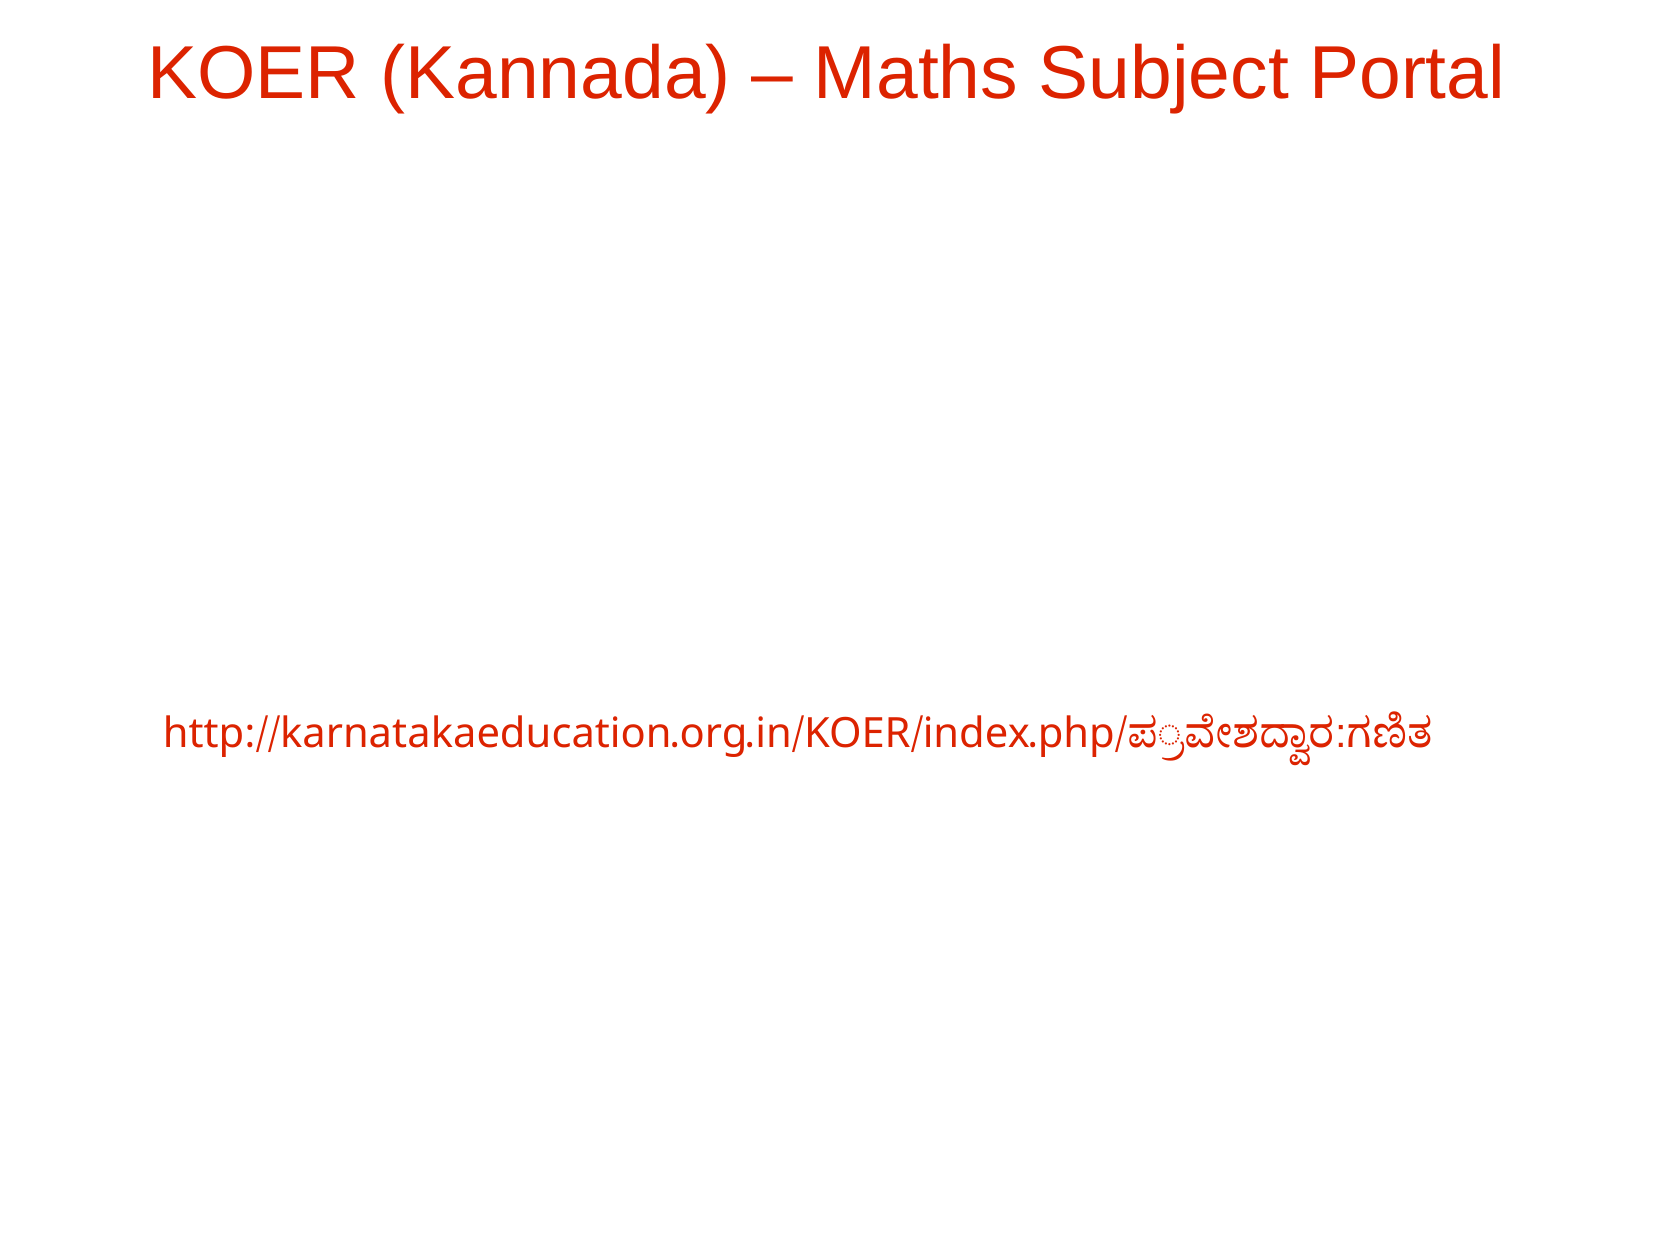

# KOER (Kannada) – Maths Subject Portal
http://karnatakaeducation.org.in/KOER/index.php/ಪ್ರವೇಶದ್ವಾರ:ಗಣಿತ